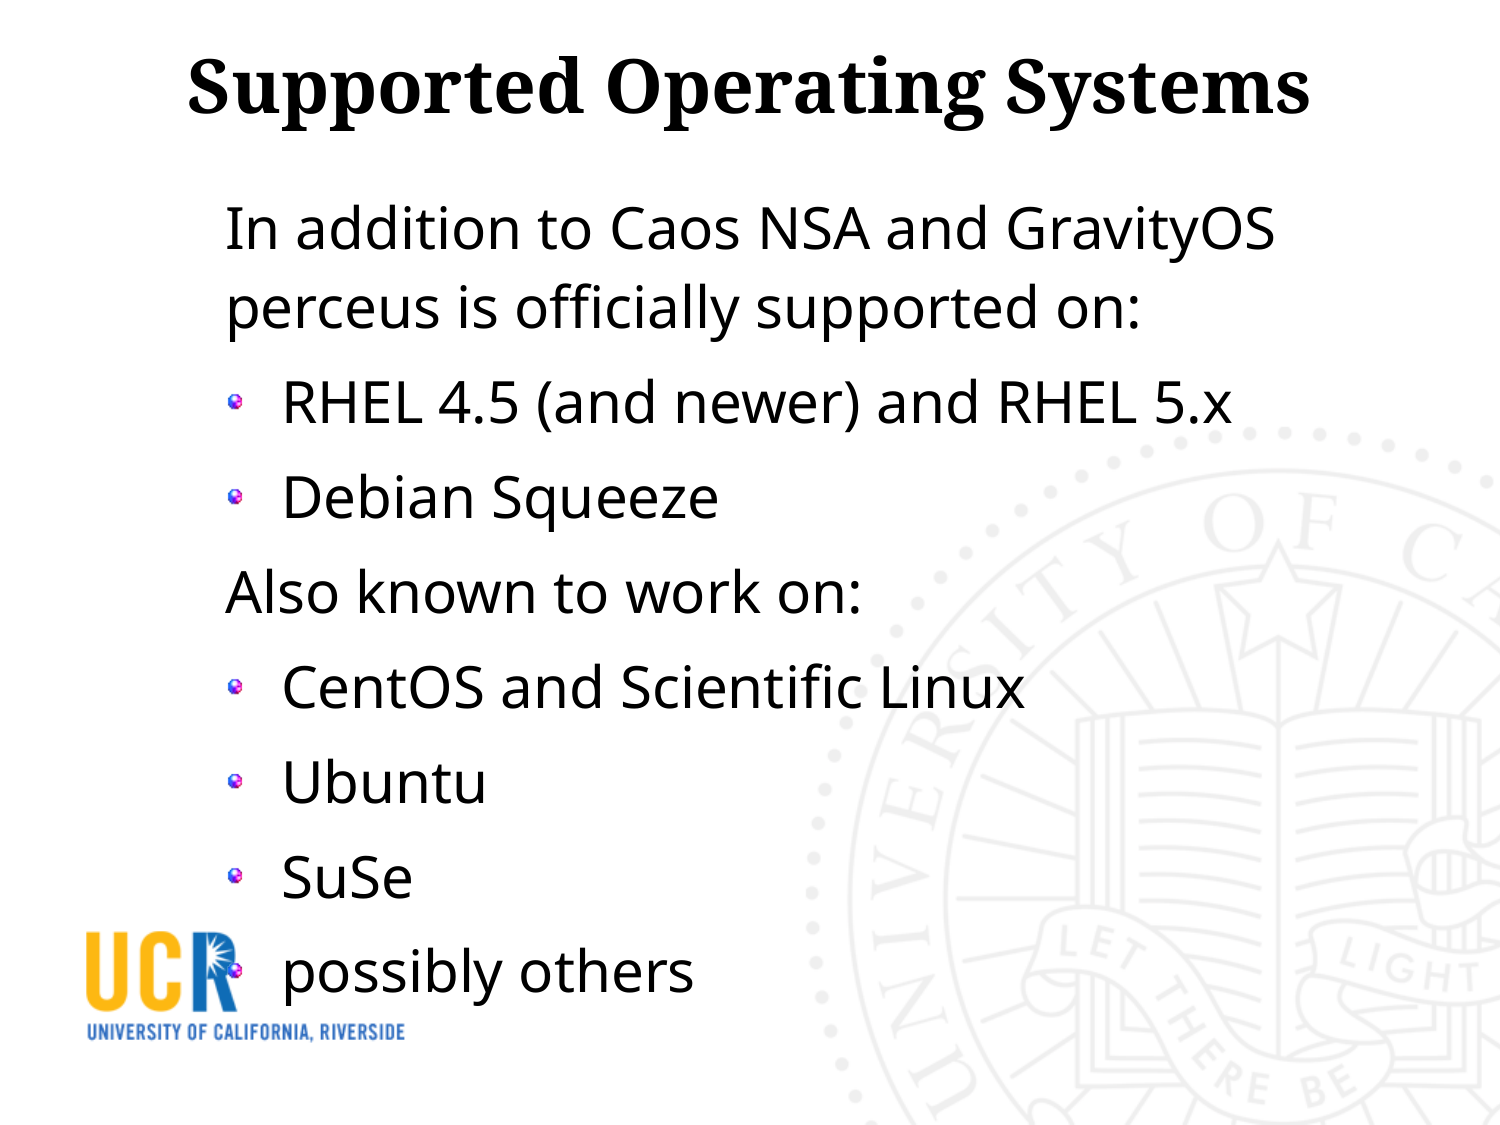

# Supported Operating Systems
In addition to Caos NSA and GravityOS perceus is officially supported on:
RHEL 4.5 (and newer) and RHEL 5.x
Debian Squeeze
Also known to work on:
CentOS and Scientific Linux
Ubuntu
SuSe
possibly others